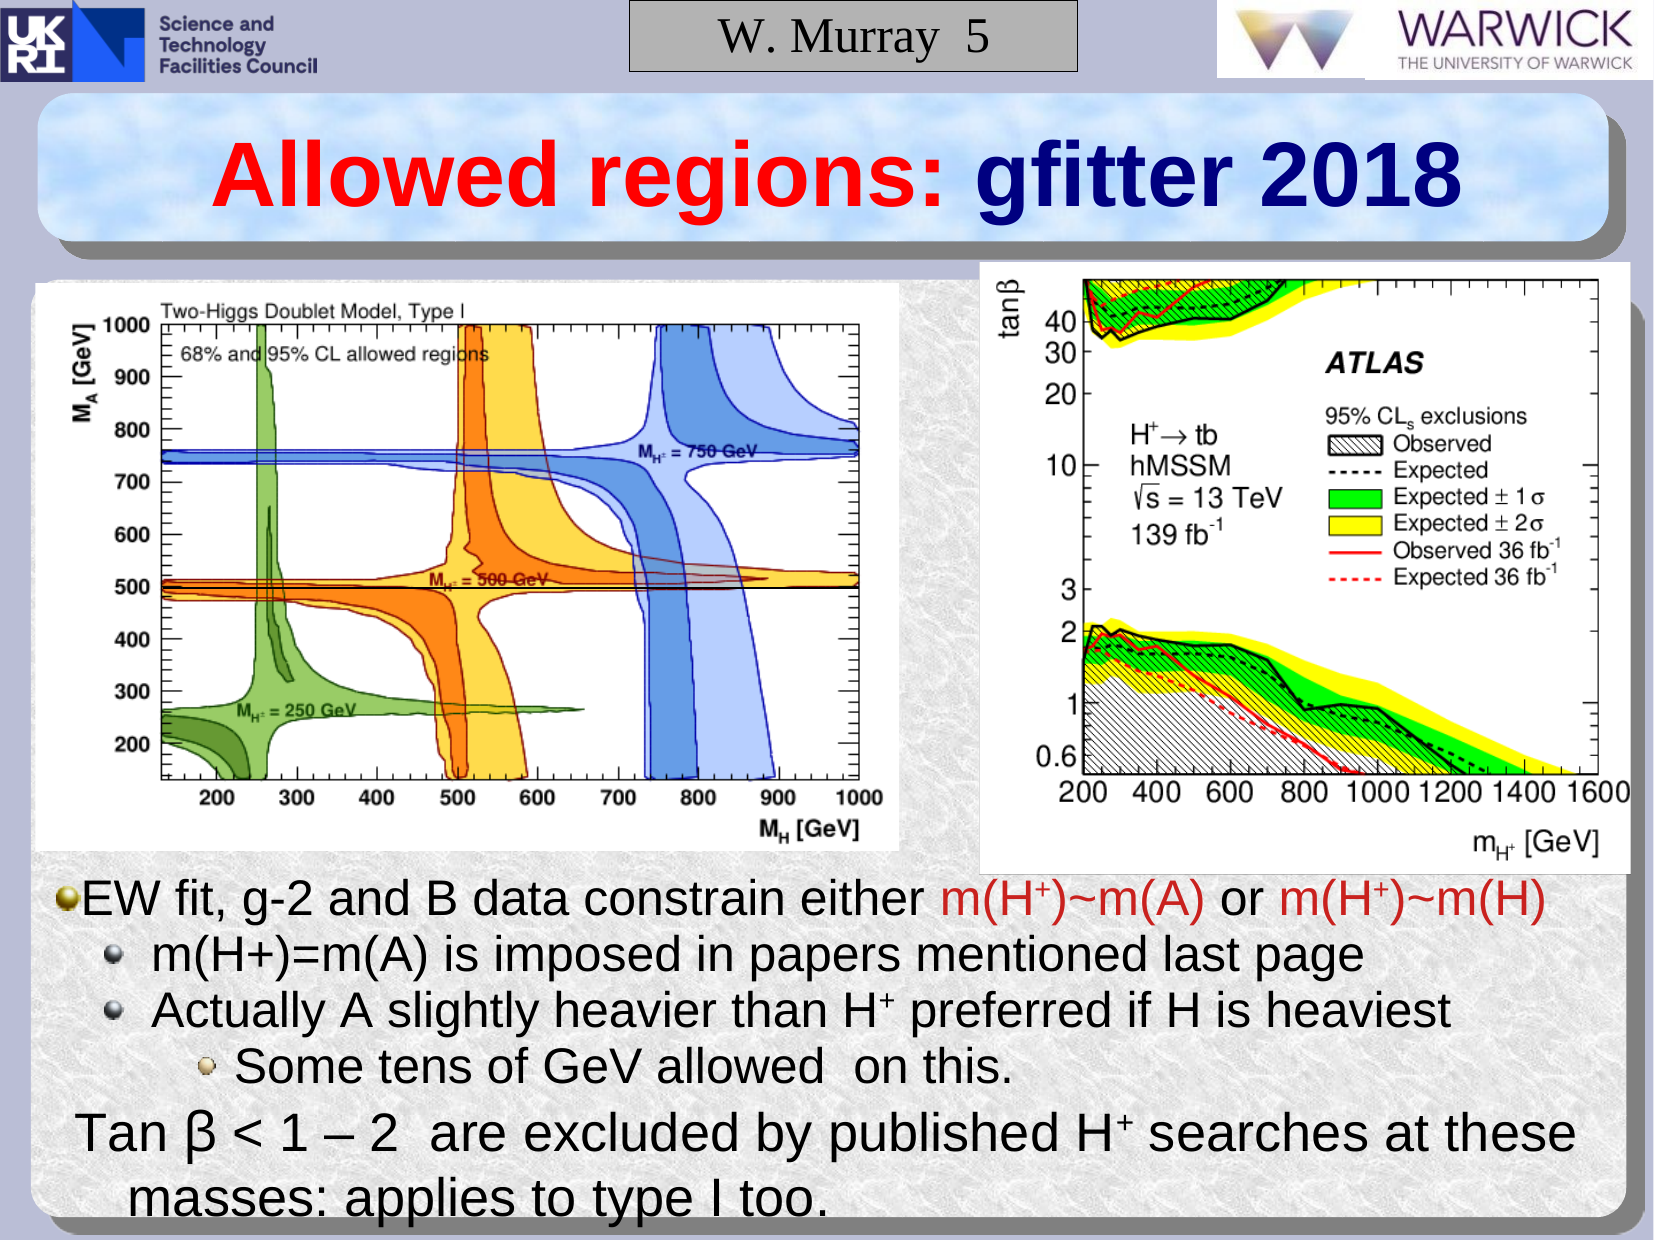

# Allowed regions: gfitter 2018
EW fit, g-2 and B data constrain either m(H+)~m(A) or m(H+)~m(H)
m(H+)=m(A) is imposed in papers mentioned last page
Actually A slightly heavier than H+ preferred if H is heaviest
Some tens of GeV allowed on this.
Tan β < 1 – 2 are excluded by published H+ searches at these masses: applies to type I too.